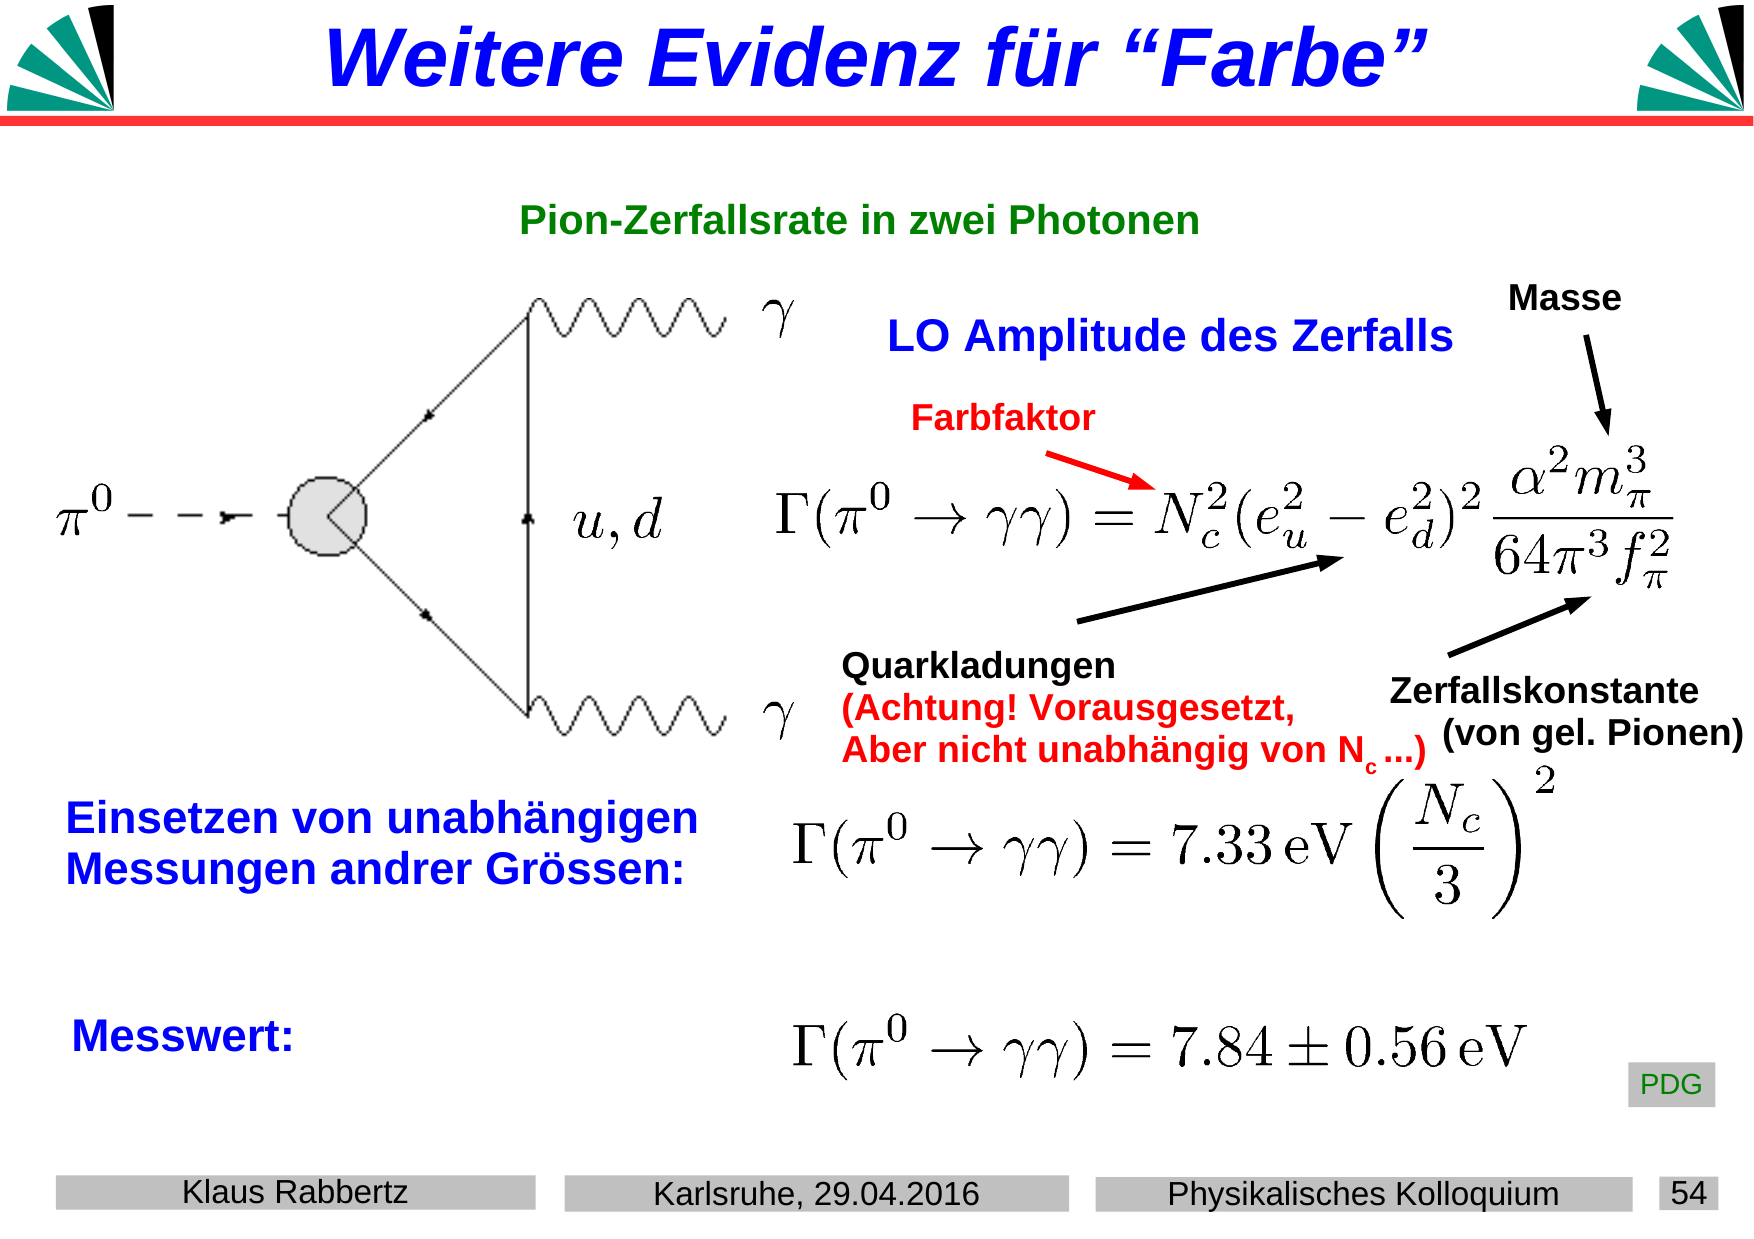

# Weitere Evidenz für “Farbe”
Pion-Zerfallsrate in zwei Photonen
Masse
LO Amplitude des Zerfalls
Farbfaktor
Quarkladungen
(Achtung! Vorausgesetzt,
Aber nicht unabhängig von Nc ...)
Zerfallskonstante
 (von gel. Pionen)
Einsetzen von unabhängigen
Messungen andrer Grössen:
Messwert:
PDG